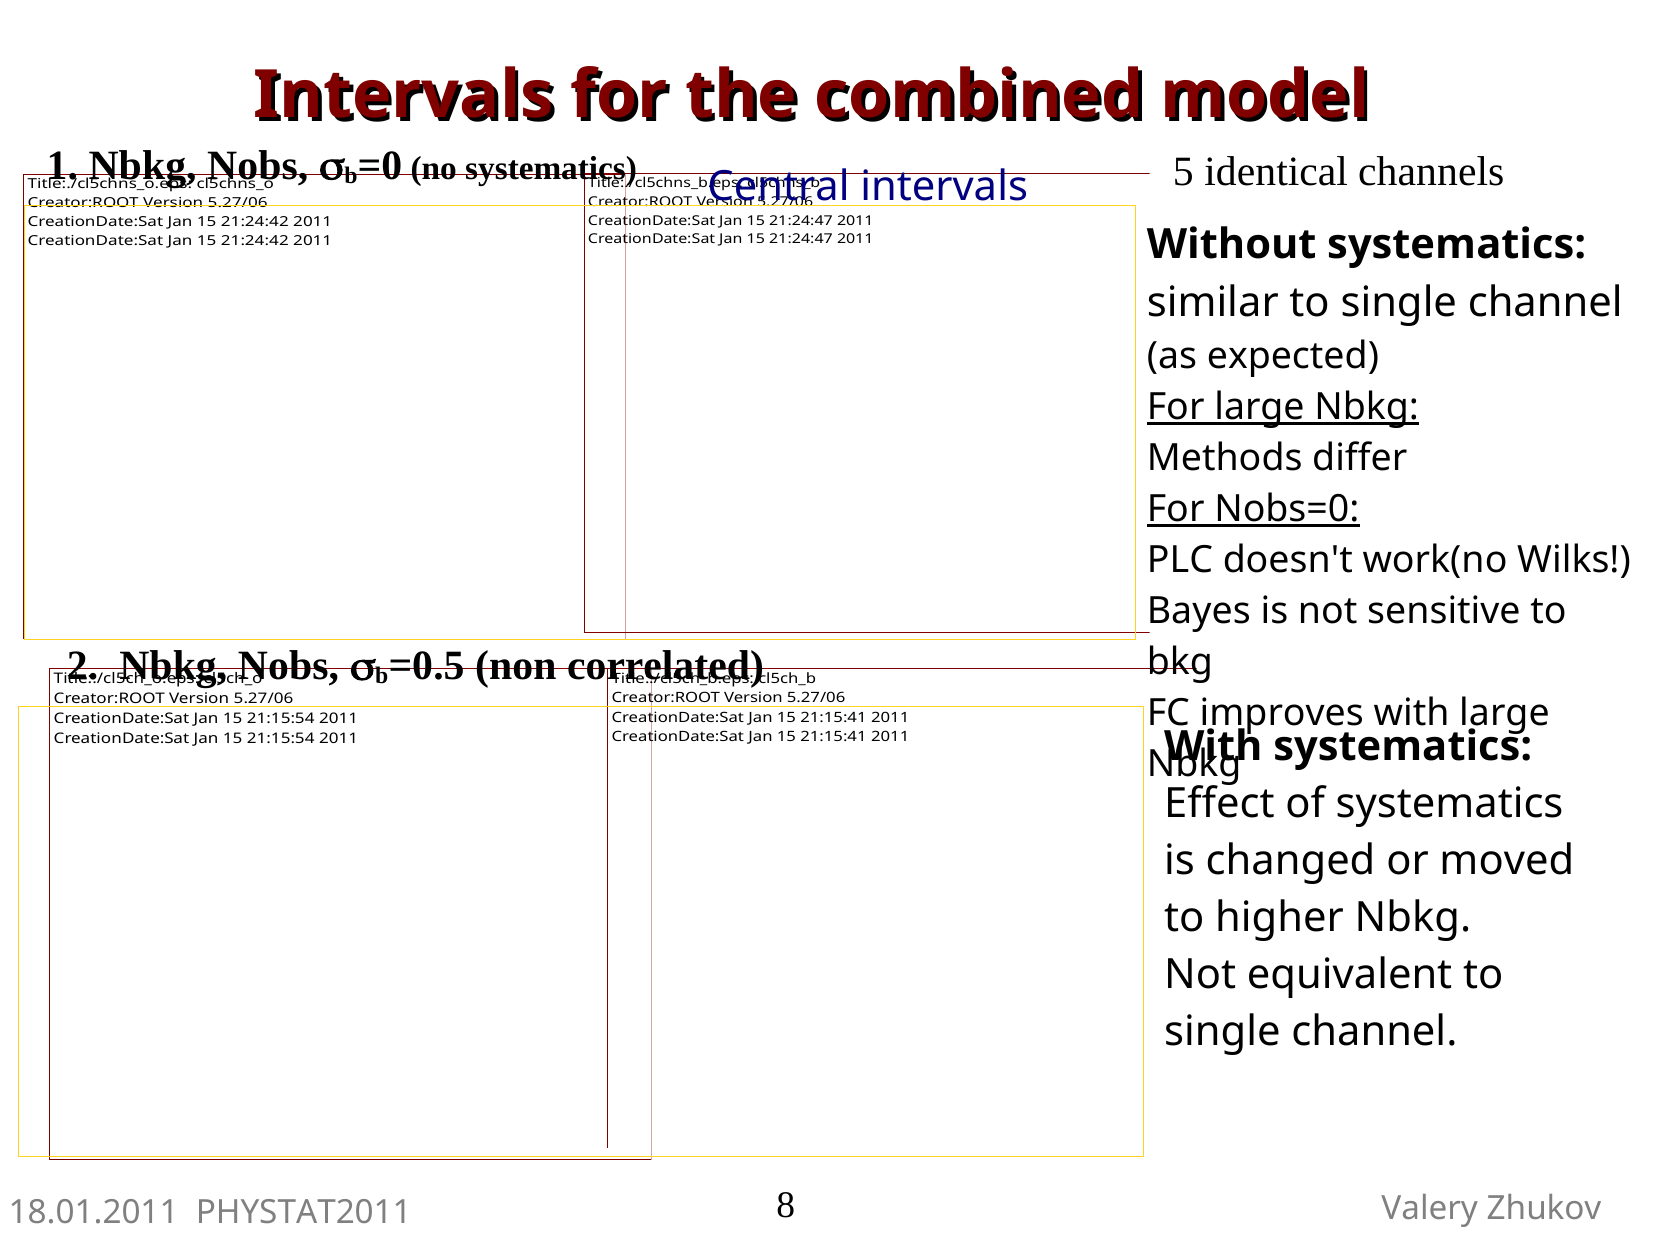

# Intervals for the combined model
1. Nbkg, Nobs, sb=0 (no systematics)
5 identical channels
Central intervals
Without systematics:
similar to single channel
(as expected)
For large Nbkg:
Methods differ
For Nobs=0:
PLC doesn't work(no Wilks!)
Bayes is not sensitive to bkg
FC improves with large Nbkg
2. Nbkg, Nobs, sb=0.5 (non correlated)
With systematics:
Effect of systematics is changed or moved to higher Nbkg.
Not equivalent to single channel.